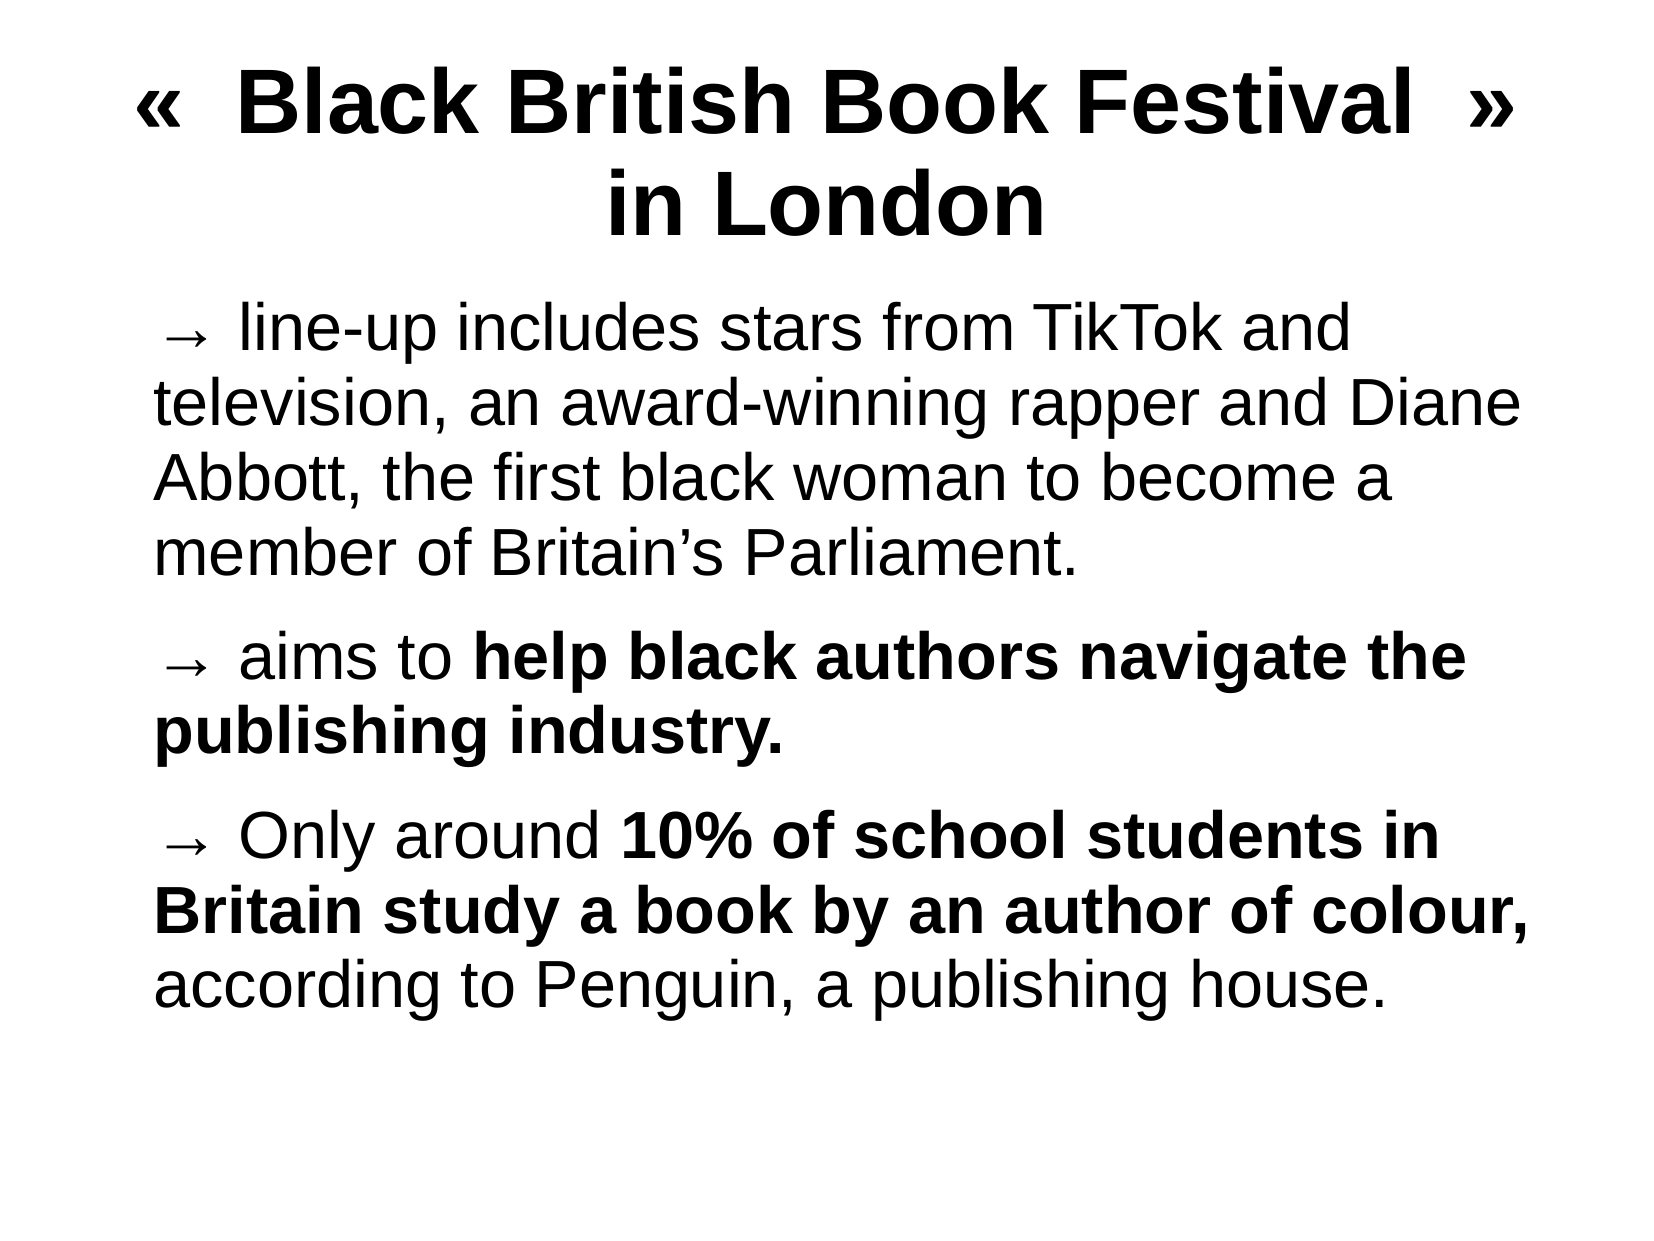

# «  Black British Book Festival  » in London
→ line-up includes stars from TikTok and television, an award-winning rapper and Diane Abbott, the first black woman to become a member of Britain’s Parliament.
→ aims to help black authors navigate the publishing industry.
→ Only around 10% of school students in Britain study a book by an author of colour, according to Penguin, a publishing house.